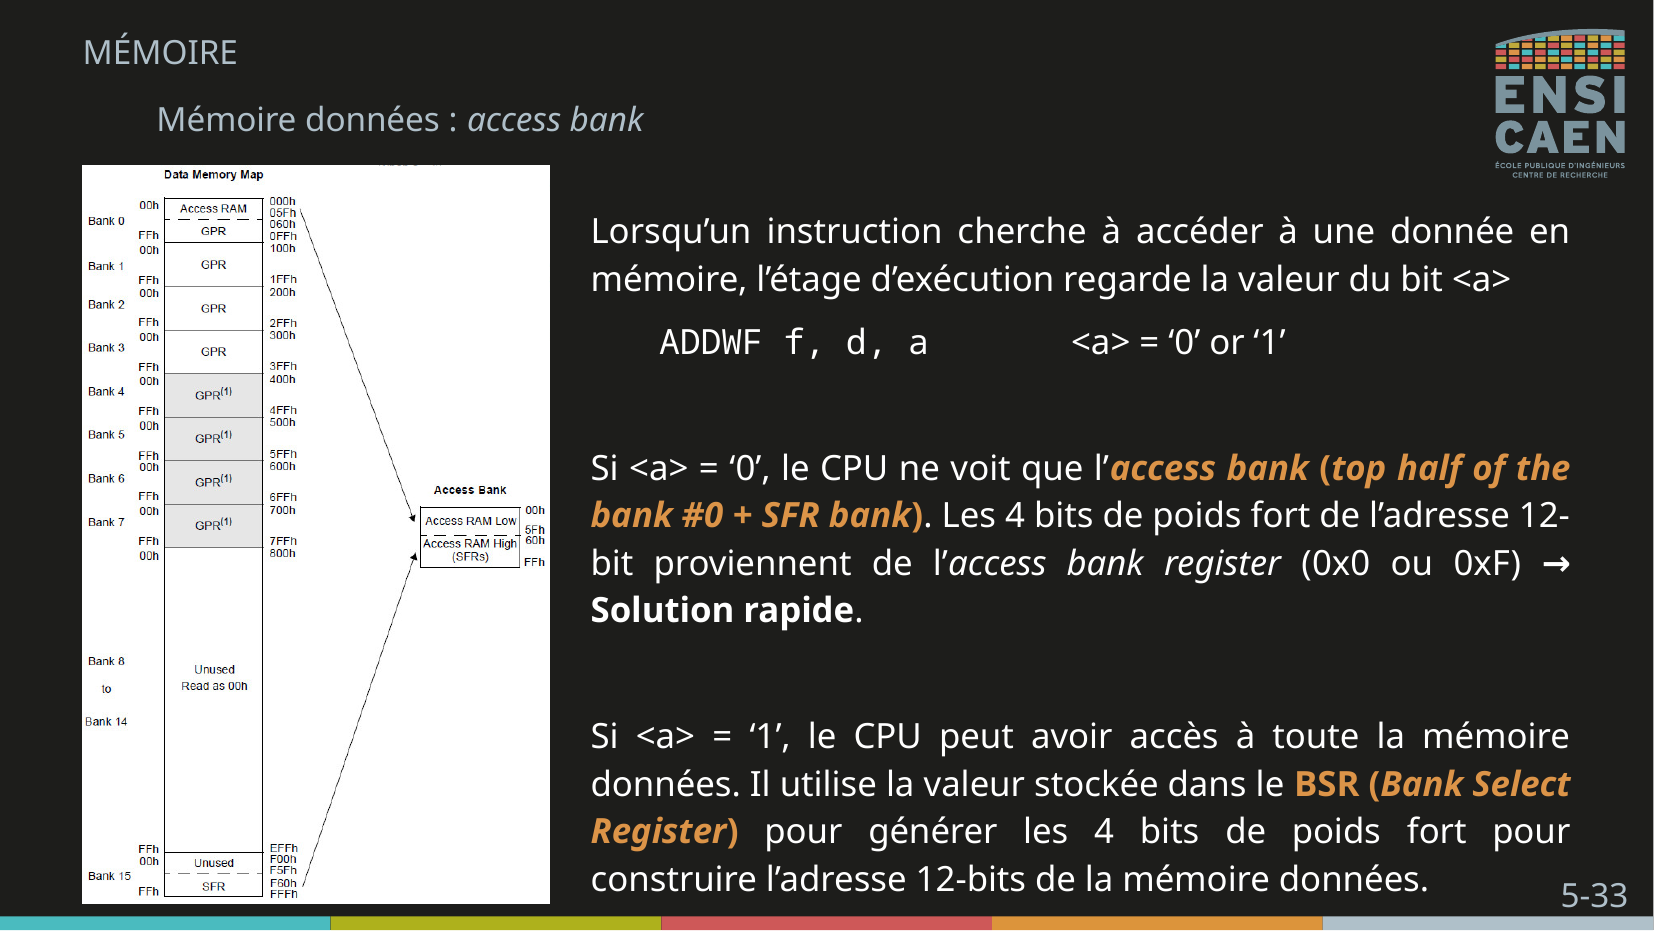

# MÉMOIRE Mémoire données : access bank
Lorsqu’un instruction cherche à accéder à une donnée en mémoire, l’étage d’exécution regarde la valeur du bit <a>
 	ADDWF f, d, a 		<a> = ‘0’ or ‘1’
Si <a> = ‘0’, le CPU ne voit que l’access bank (top half of the bank #0 + SFR bank). Les 4 bits de poids fort de l’adresse 12-bit proviennent de l’access bank register (0x0 ou 0xF) → Solution rapide.
Si <a> = ‘1’, le CPU peut avoir accès à toute la mémoire données. Il utilise la valeur stockée dans le BSR (Bank Select Register) pour générer les 4 bits de poids fort pour construire l’adresse 12-bits de la mémoire données.